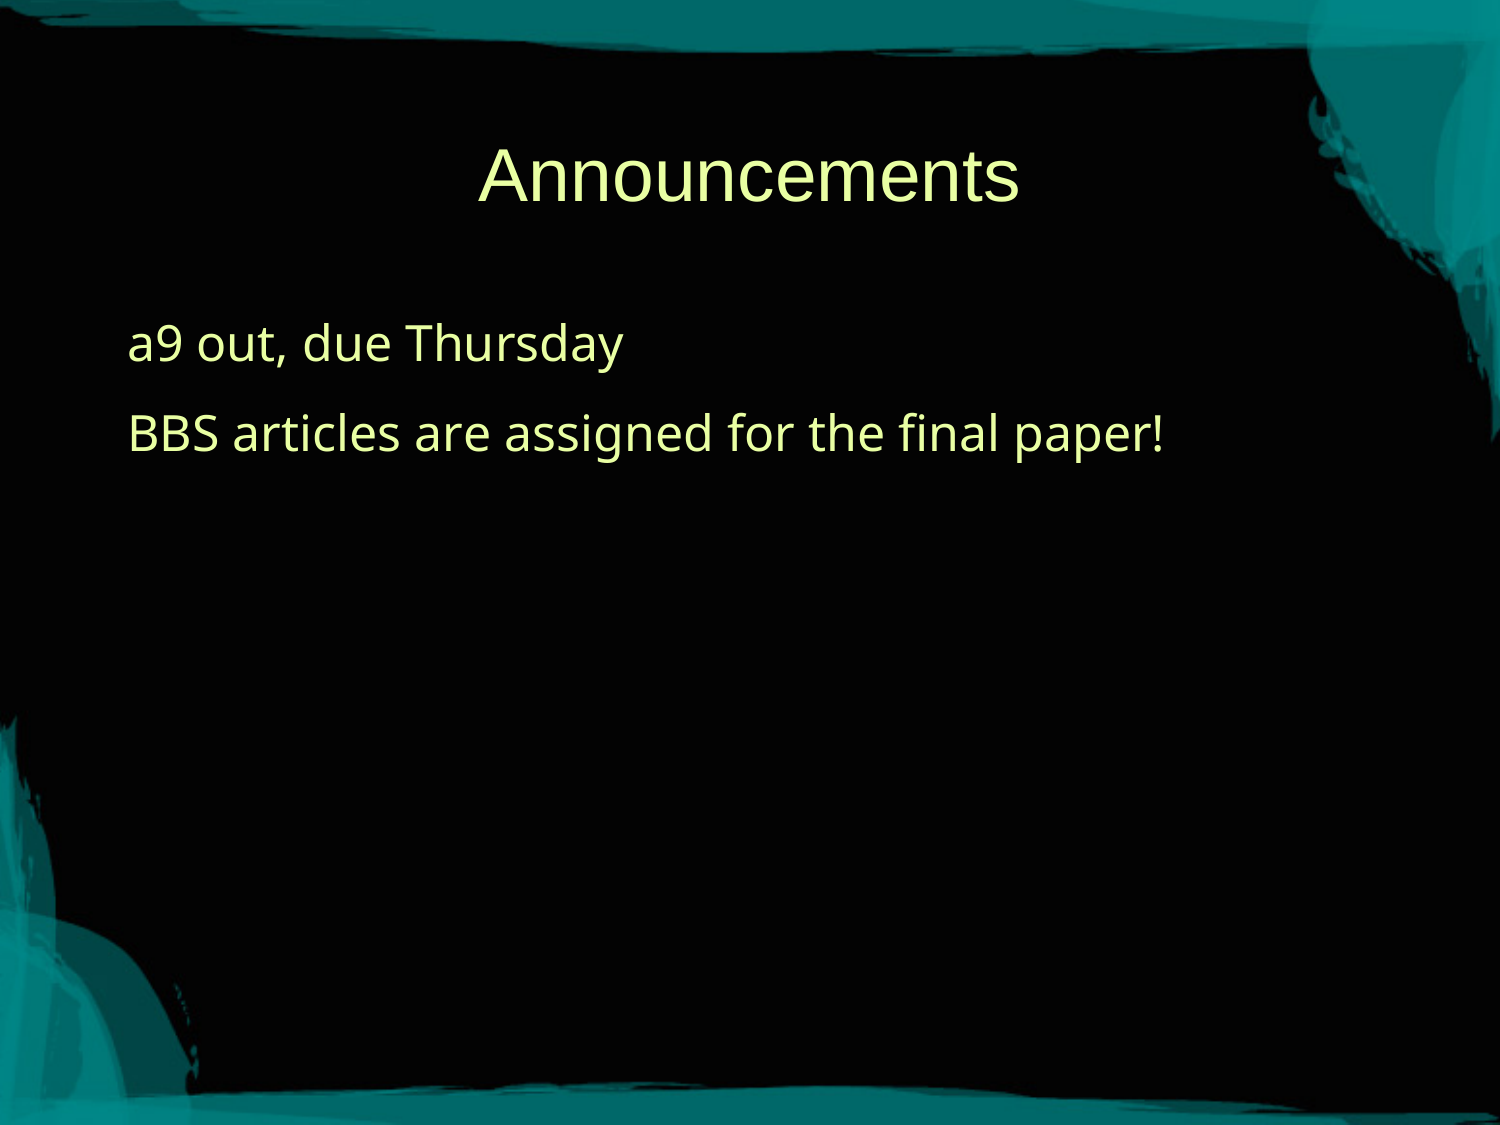

# Announcements
a9 out, due Thursday
BBS articles are assigned for the final paper!